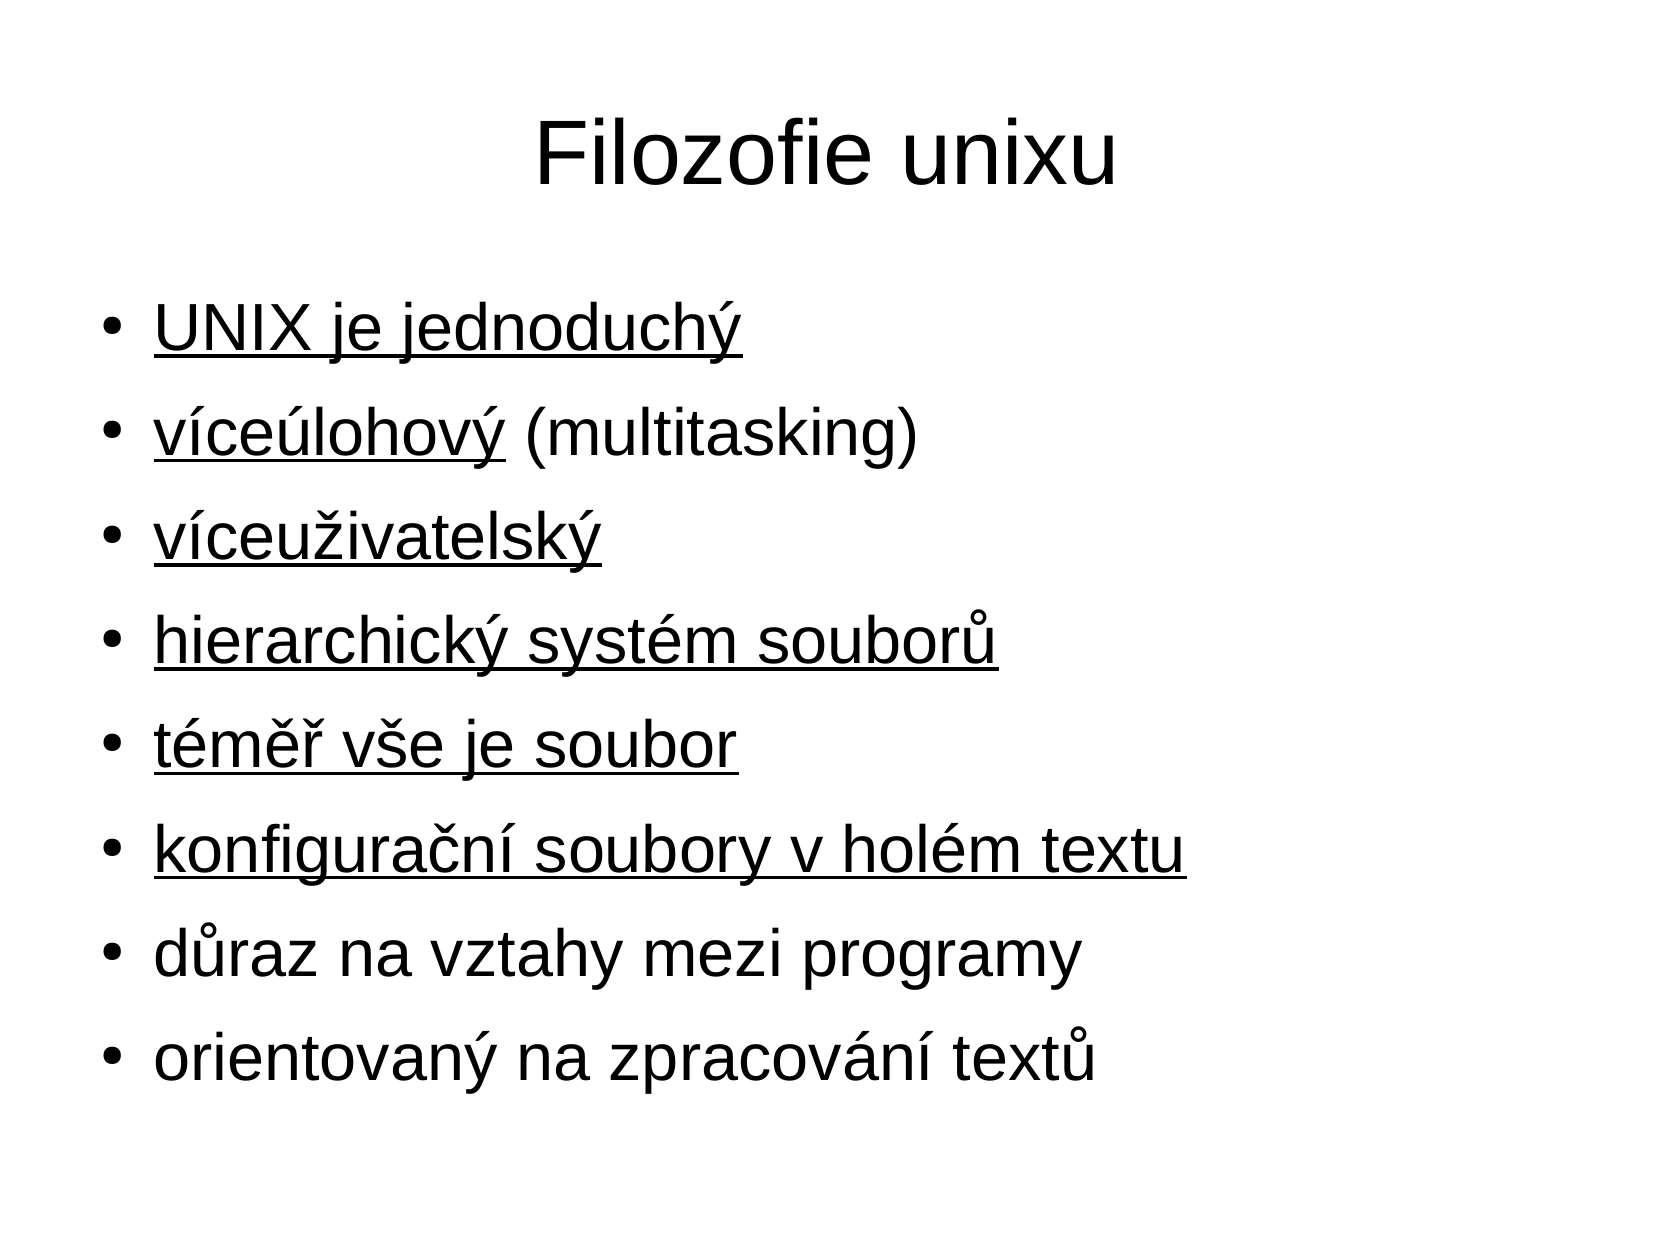

# Filozofie unixu
UNIX je jednoduchý
víceúlohový (multitasking)
víceuživatelský
hierarchický systém souborů
téměř vše je soubor
konfigurační soubory v holém textu
důraz na vztahy mezi programy
orientovaný na zpracování textů